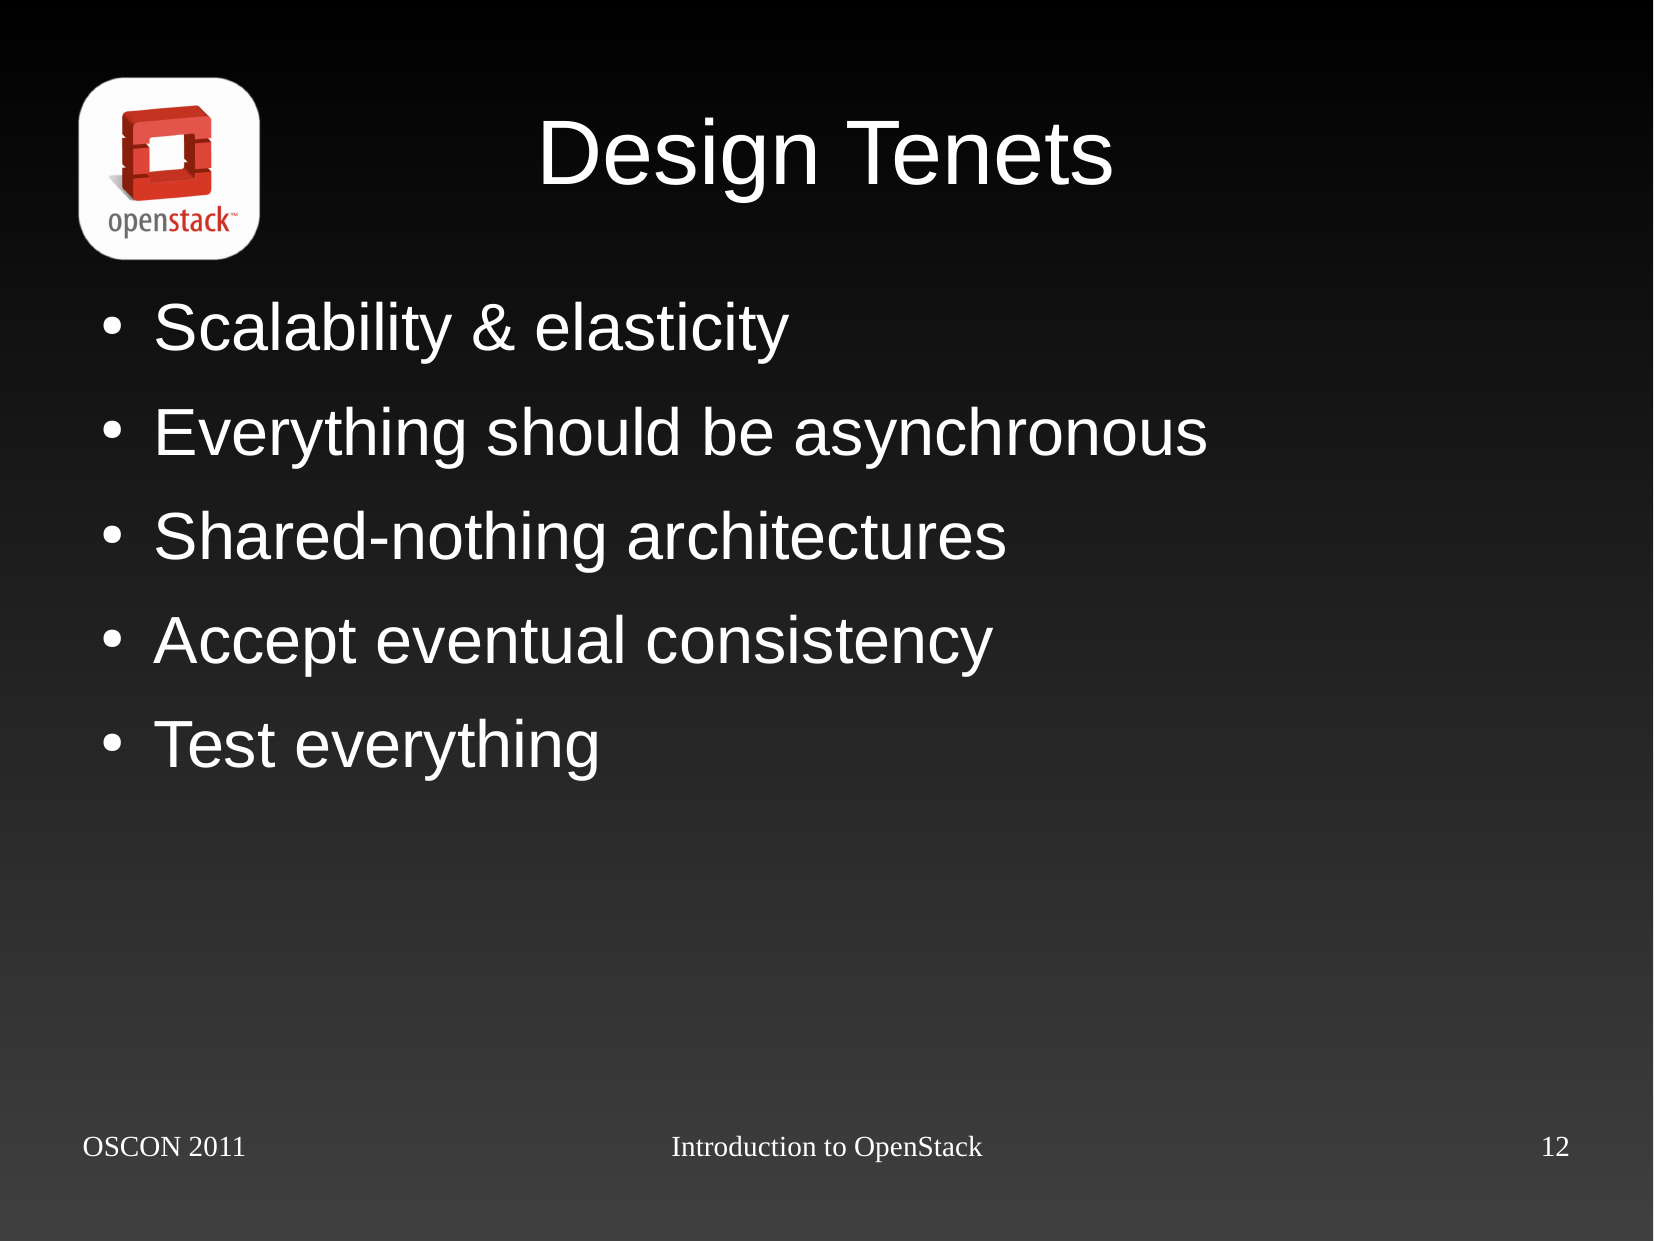

# Design Tenets
Scalability & elasticity
Everything should be asynchronous
Shared-nothing architectures
Accept eventual consistency
Test everything
OSCON 2011
Introduction to OpenStack
12